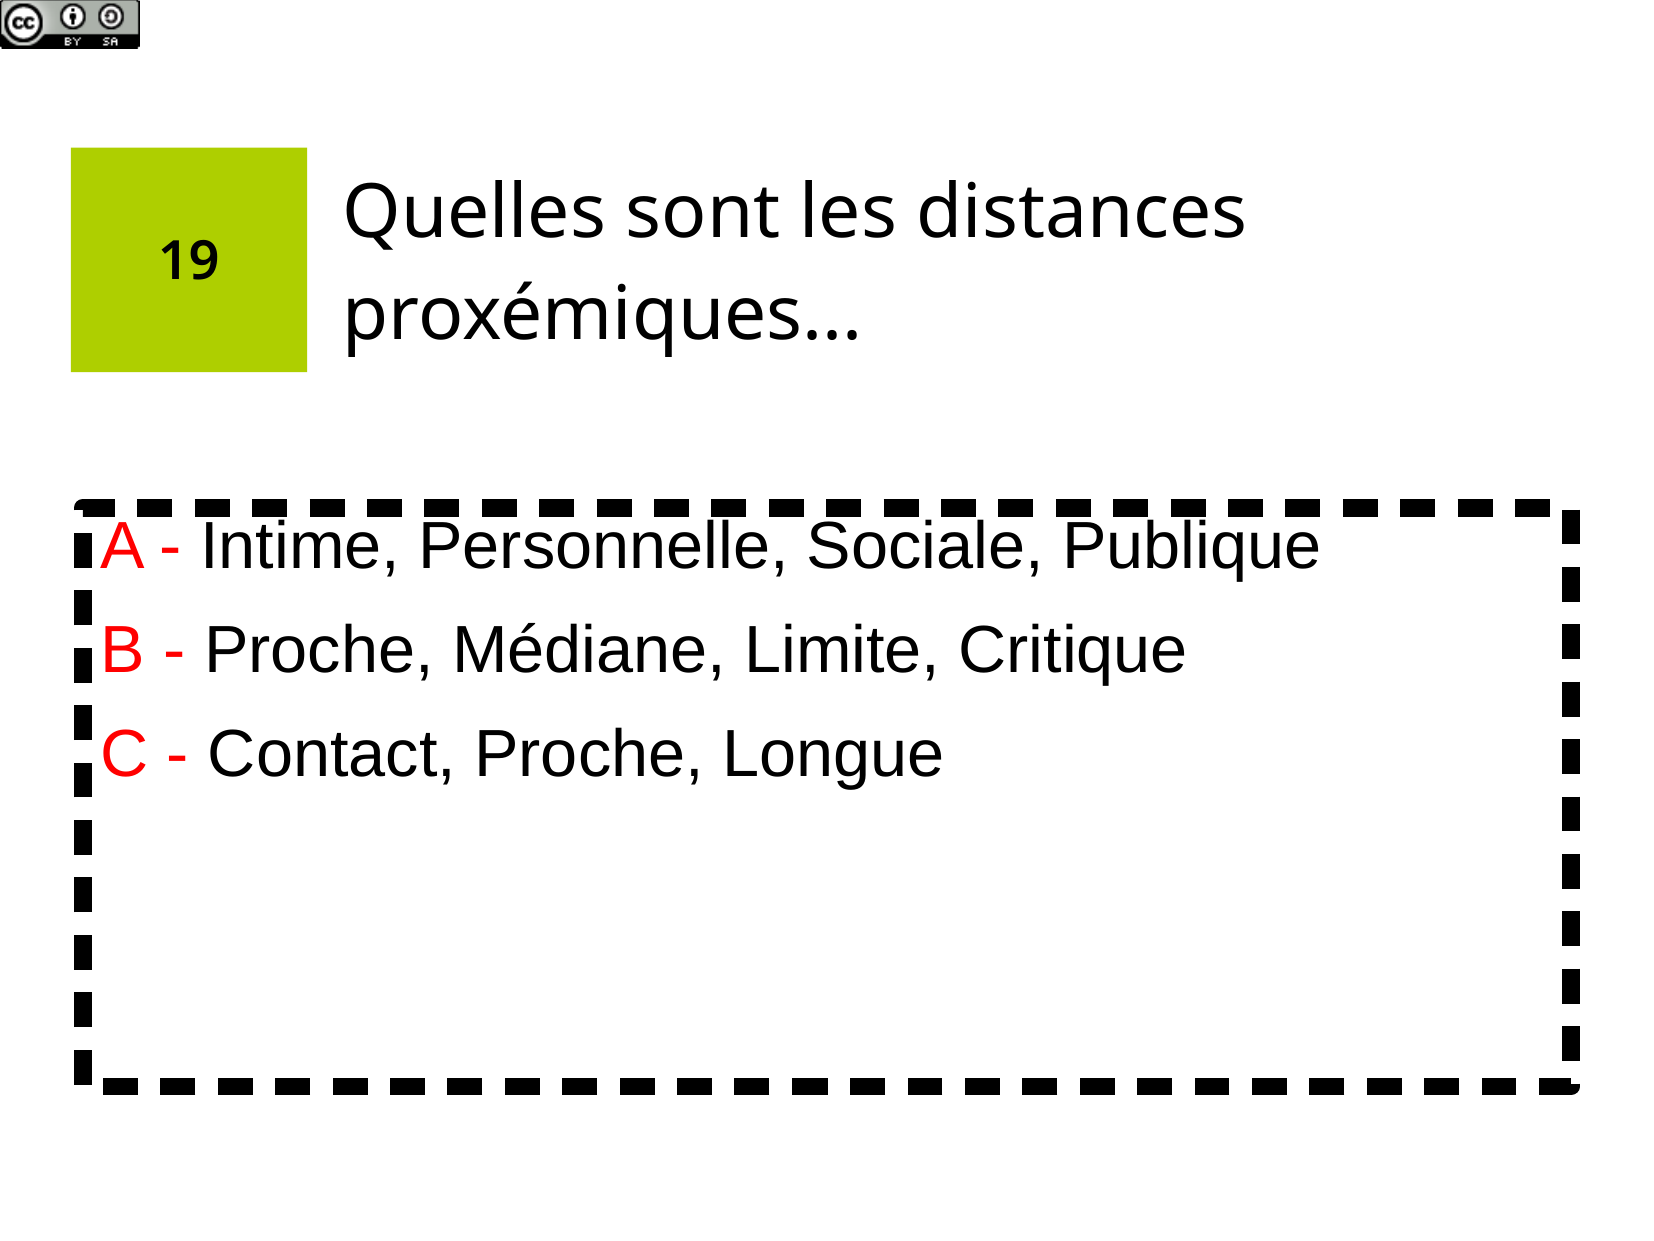

# Quelles sont les distances proxémiques...
19
Intime, Personnelle, Sociale, Publique
Proche, Médiane, Limite, Critique
Contact, Proche, Longue